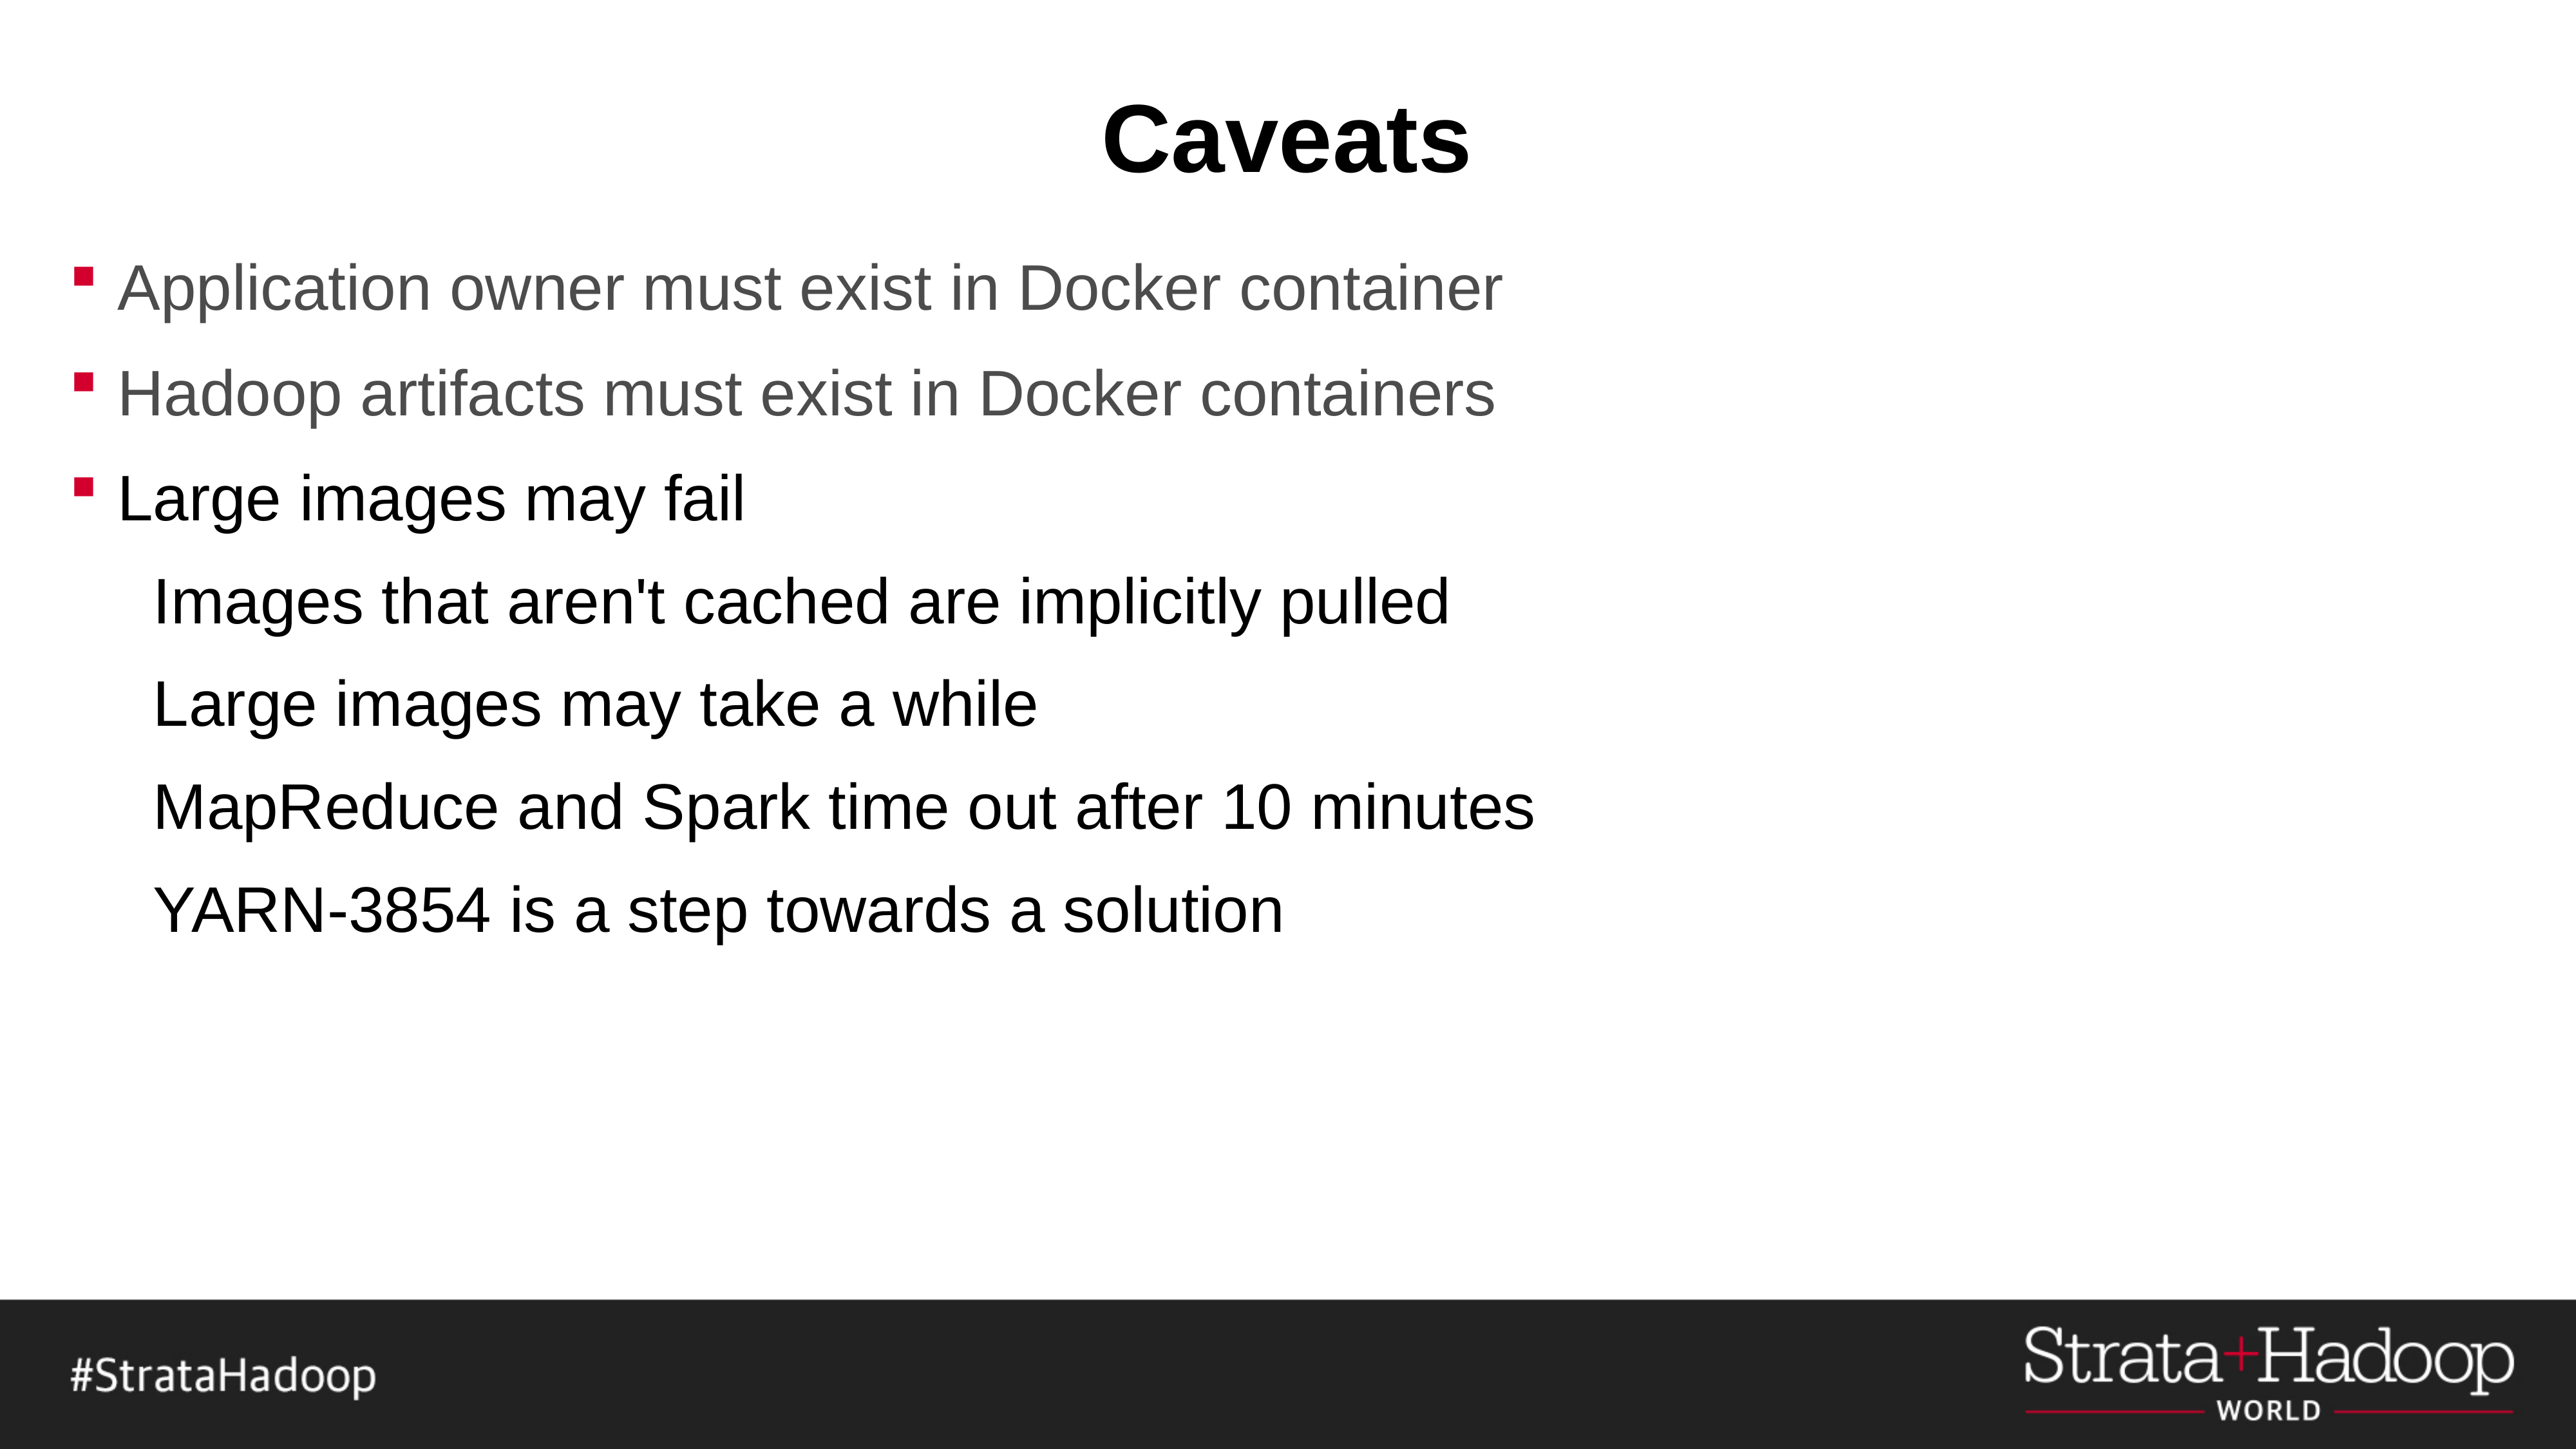

# Caveats
Application owner must exist in Docker container
Hadoop artifacts must exist in Docker containers
Large images may fail
Images that aren't cached are implicitly pulled
Large images may take a while
MapReduce and Spark time out after 10 minutes
YARN-3854 is a step towards a solution